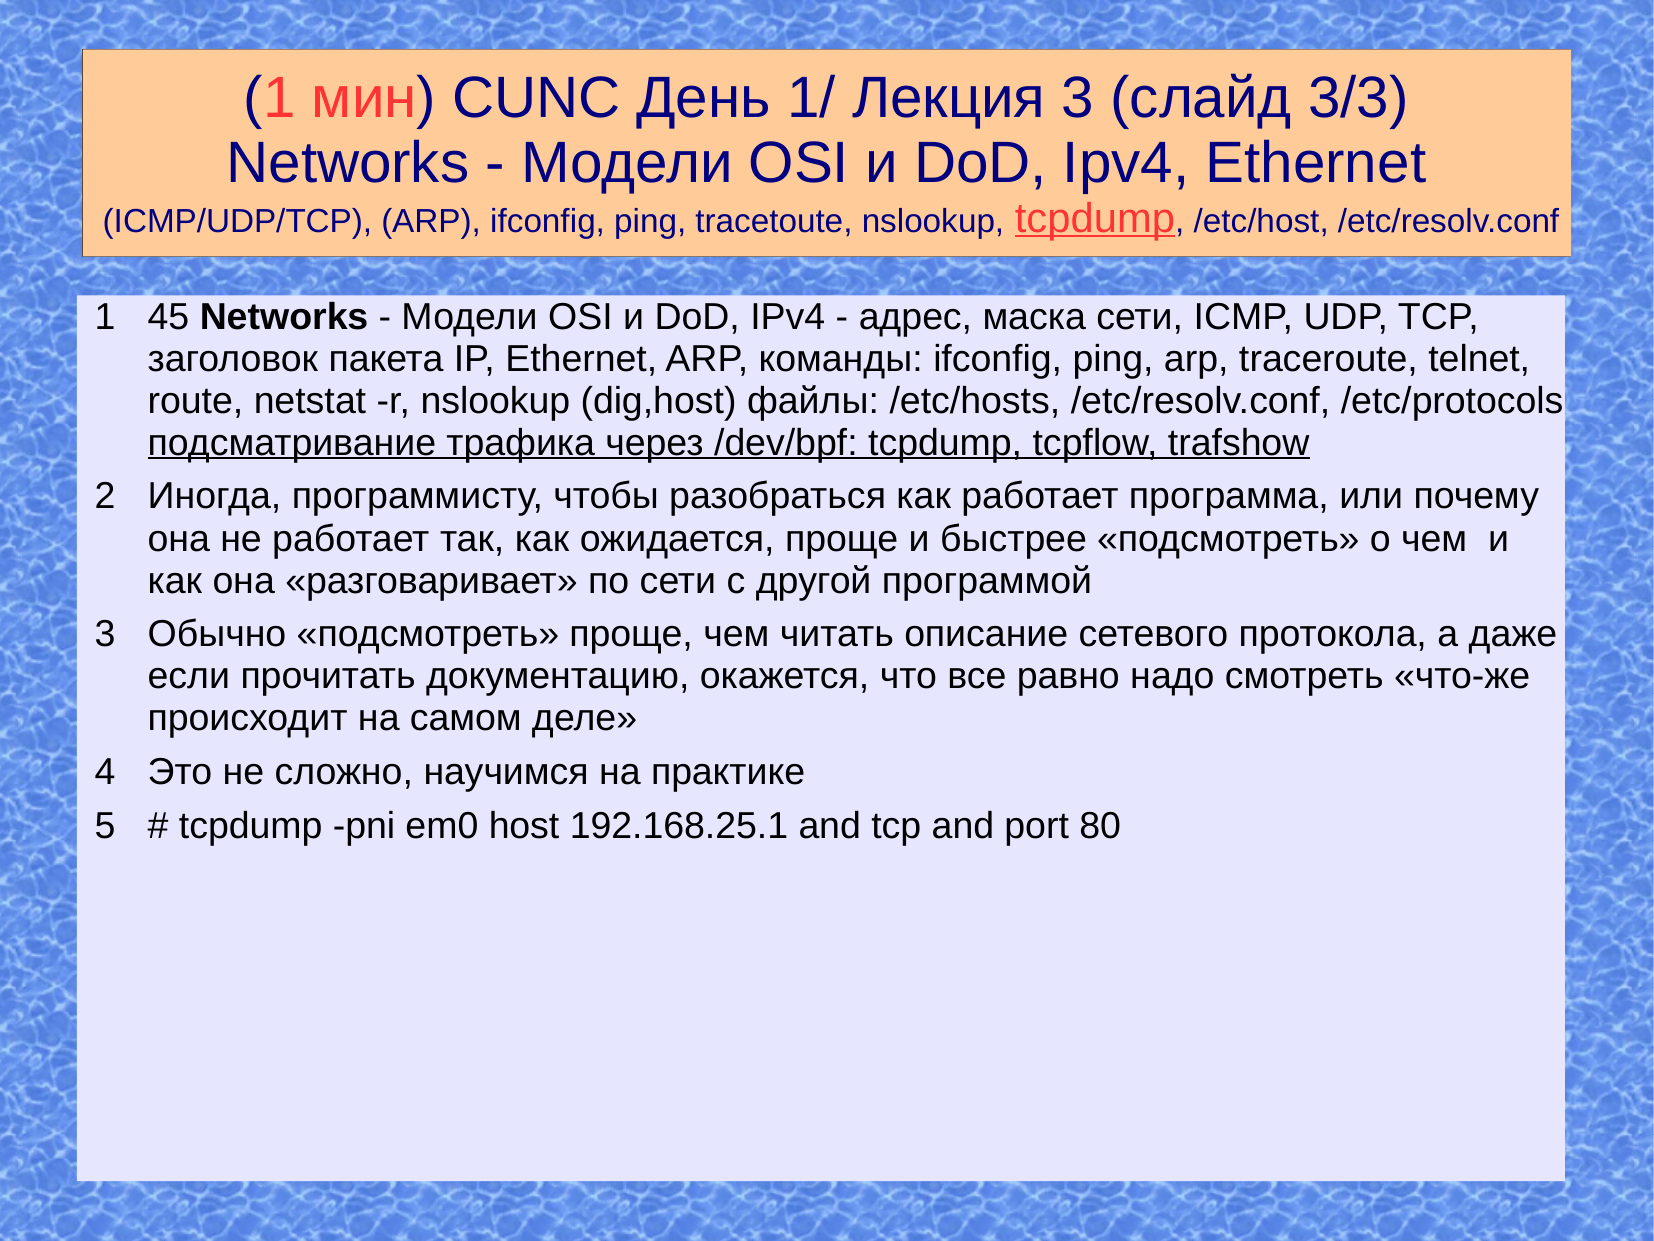

# (1 мин) CUNC День 1/ Лекция 3 (слайд 3/3) Networks - Модели OSI и DoD, Ipv4, Ethernet (ICMP/UDP/TCP), (ARP), ifconfig, ping, tracetoute, nslookup, tcpdump, /etc/host, /etc/resolv.conf
45 Networks - Модели OSI и DoD, IPv4 - адрес, маска сети, ICMP, UDP, TCP, заголовок пакета IP, Ethernet, ARP, команды: ifconfig, ping, arp, traceroute, telnet, route, netstat -r, nslookup (dig,host) файлы: /etc/hosts, /etc/resolv.conf, /etc/protocols подсматривание трафика через /dev/bpf: tcpdump, tcpflow, trafshow
Иногда, программисту, чтобы разобраться как работает программа, или почему она не работает так, как ожидается, проще и быстрее «подсмотреть» о чем и как она «разговаривает» по сети с другой программой
Обычно «подсмотреть» проще, чем читать описание сетевого протокола, а даже если прочитать документацию, окажется, что все равно надо смотреть «что-же происходит на самом деле»
Это не сложно, научимся на практике
# tcpdump -pni em0 host 192.168.25.1 and tcp and port 80